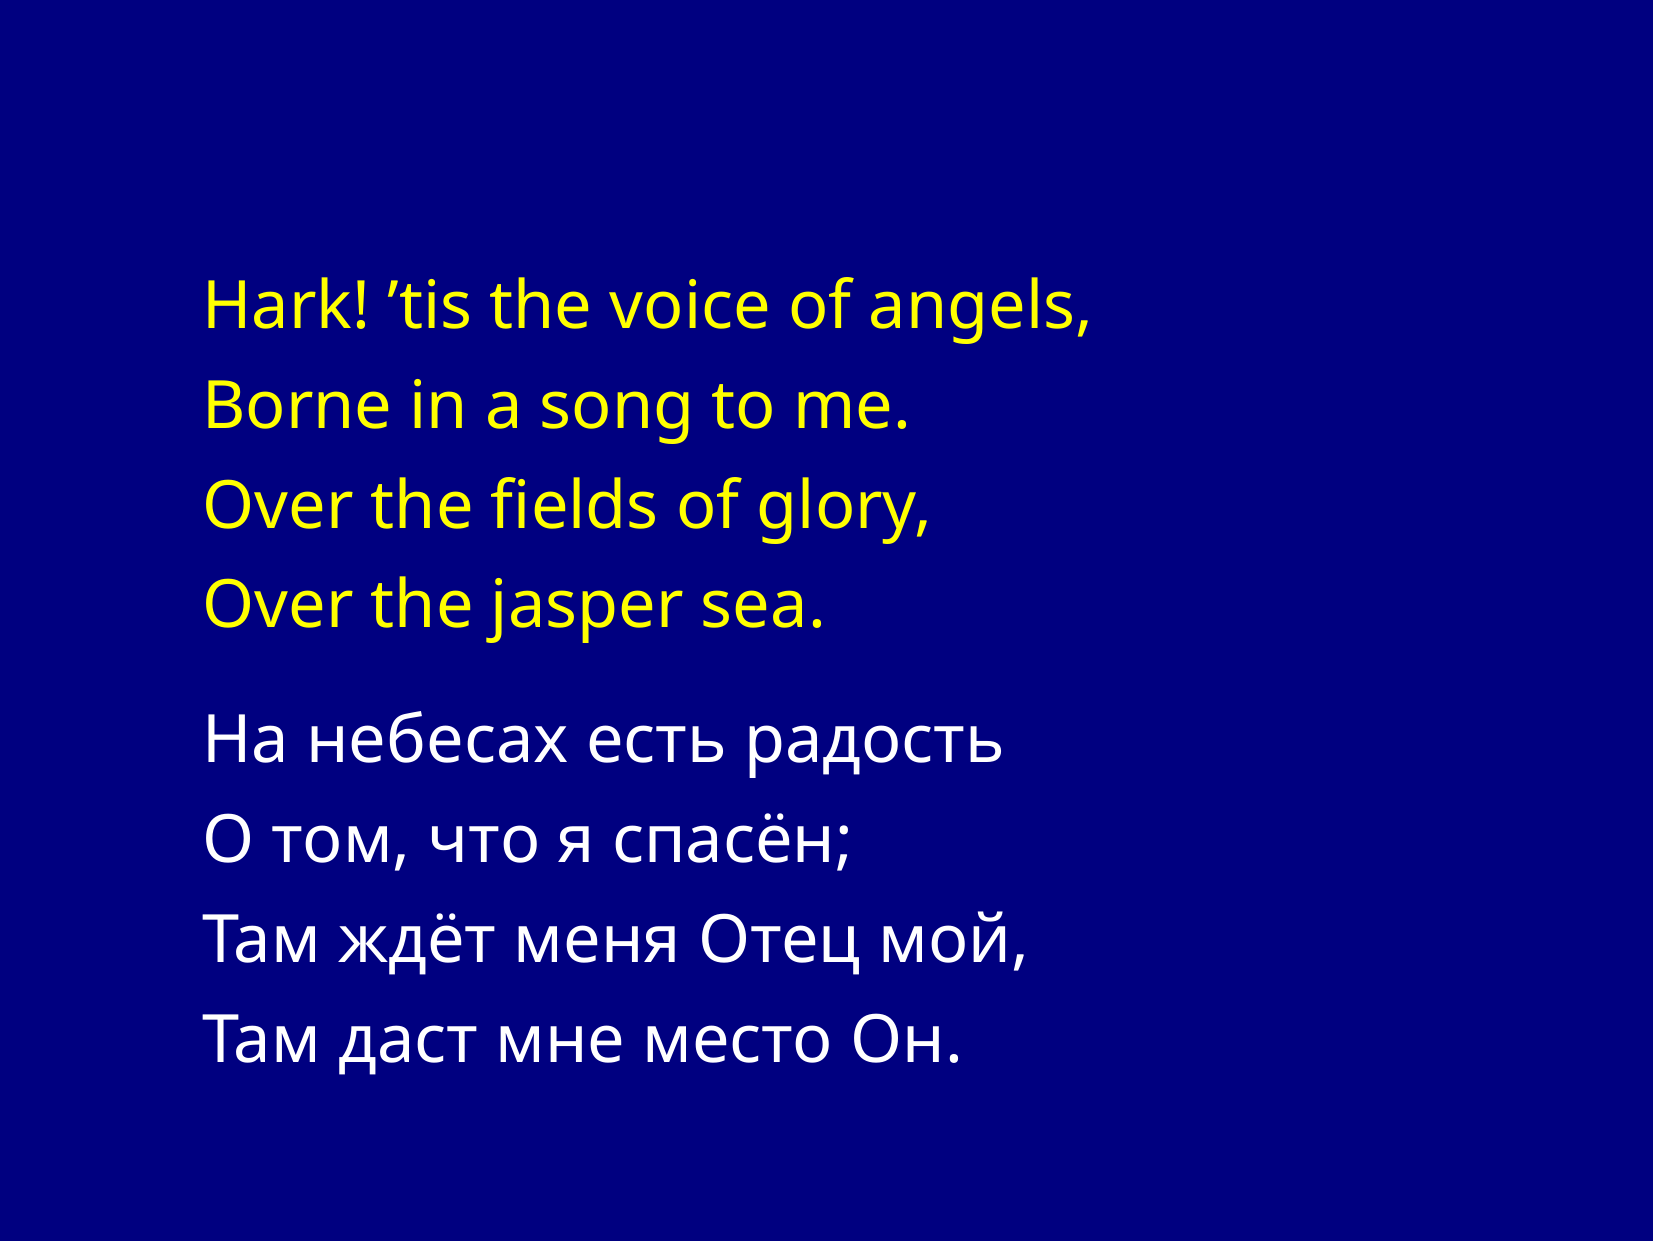

Hark! ’tis the voice of angels,
	Borne in a song to me.
	Over the fields of glory,
	Over the jasper sea.
	На небесах есть радость
	О том, что я спасён;
	Там ждёт меня Отец мой,
	Там даст мне место Он.